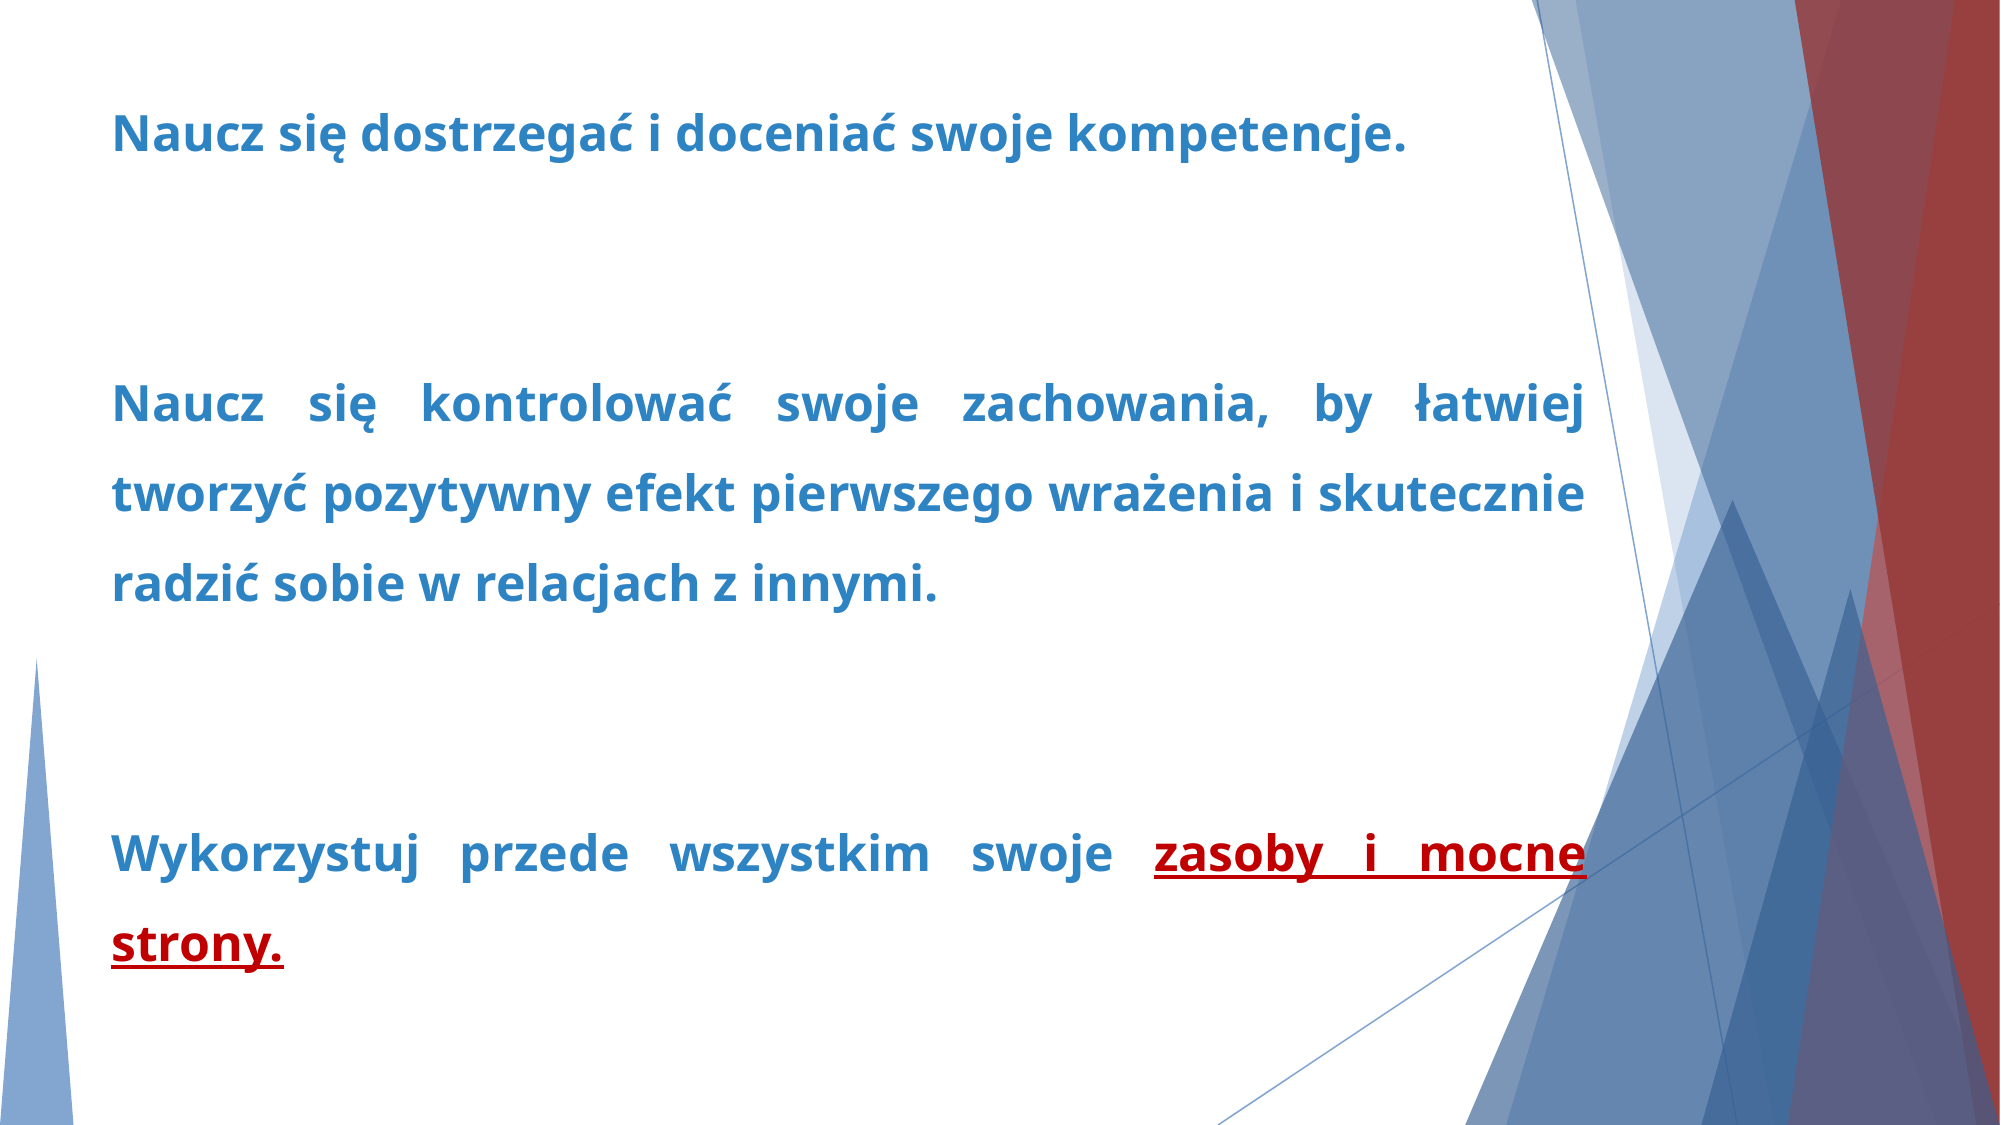

Naucz się dostrzegać i doceniać swoje kompetencje.
Naucz się kontrolować swoje zachowania, by łatwiej tworzyć pozytywny efekt pierwszego wrażenia i skutecznie radzić sobie w relacjach z innymi.
Wykorzystuj przede wszystkim swoje zasoby i mocne strony.